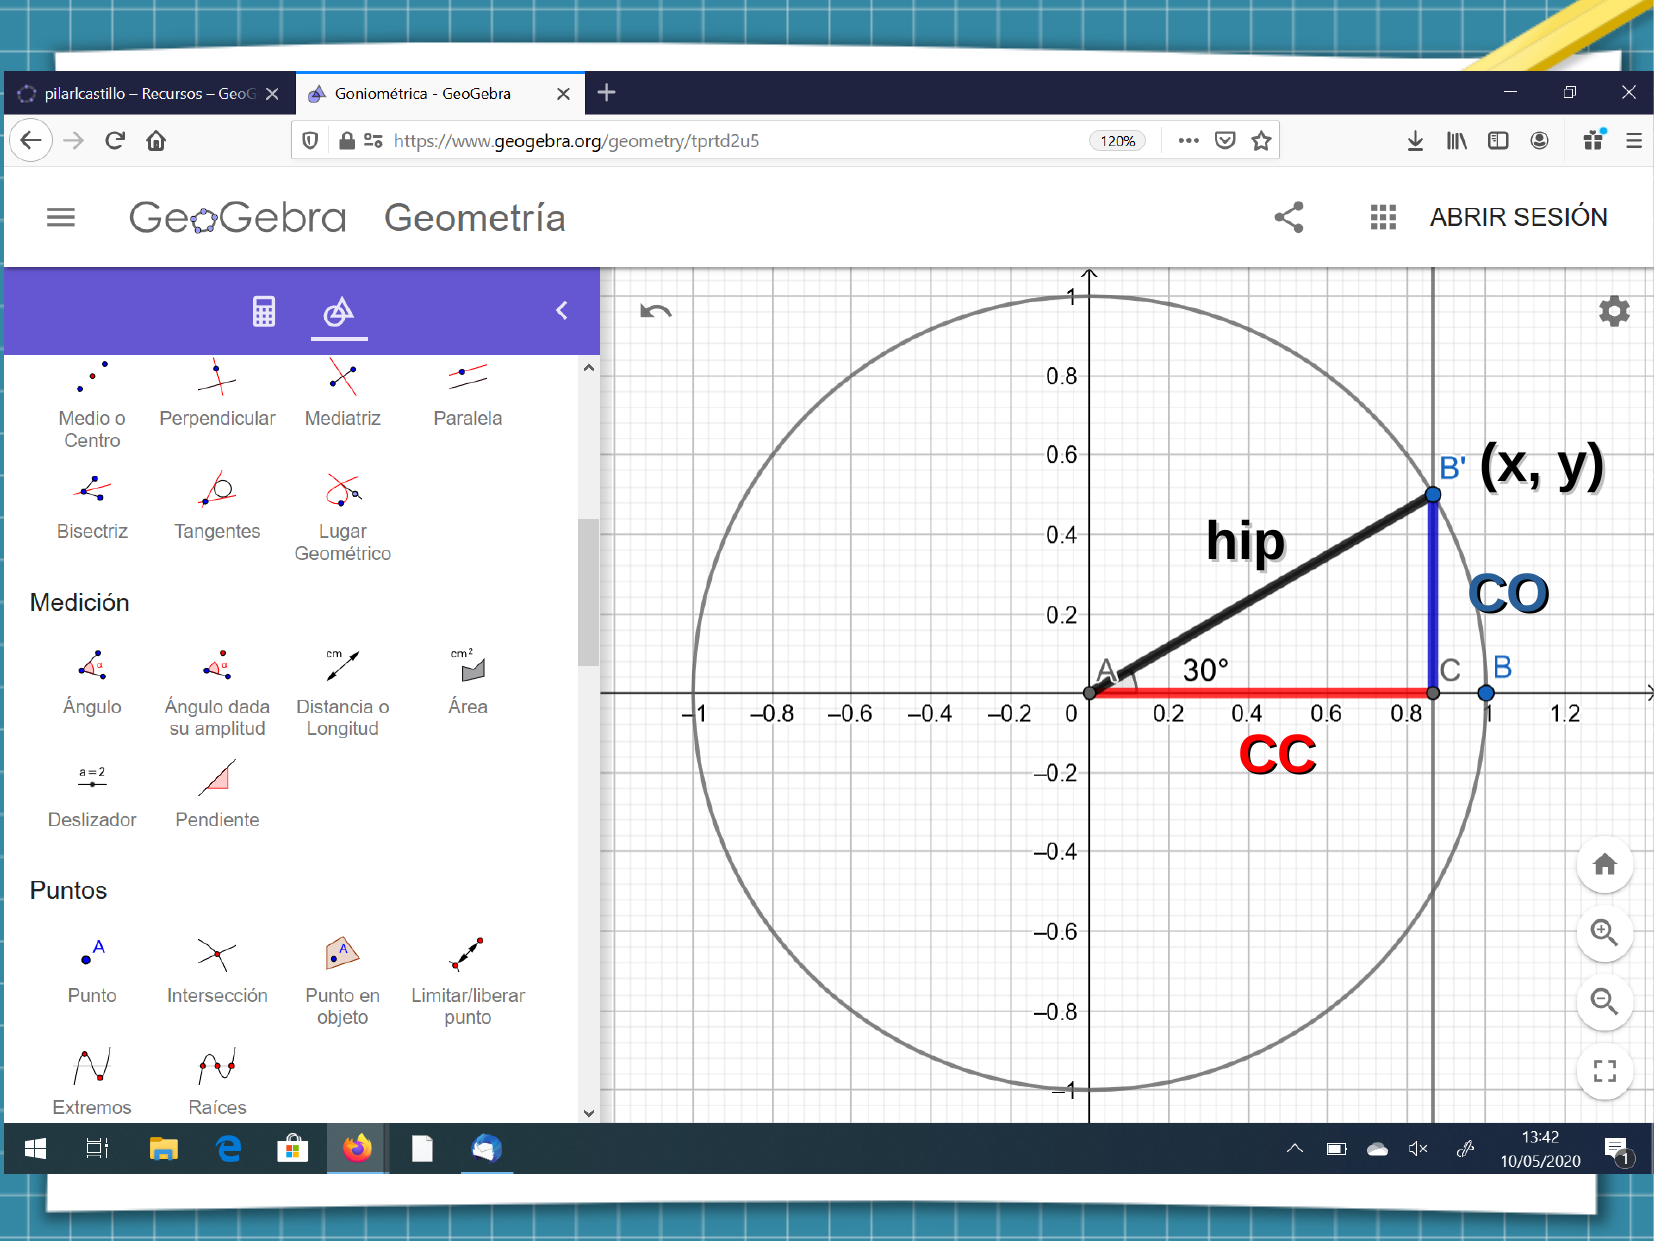

(x, y)
hip
CO
CO
CC
CC